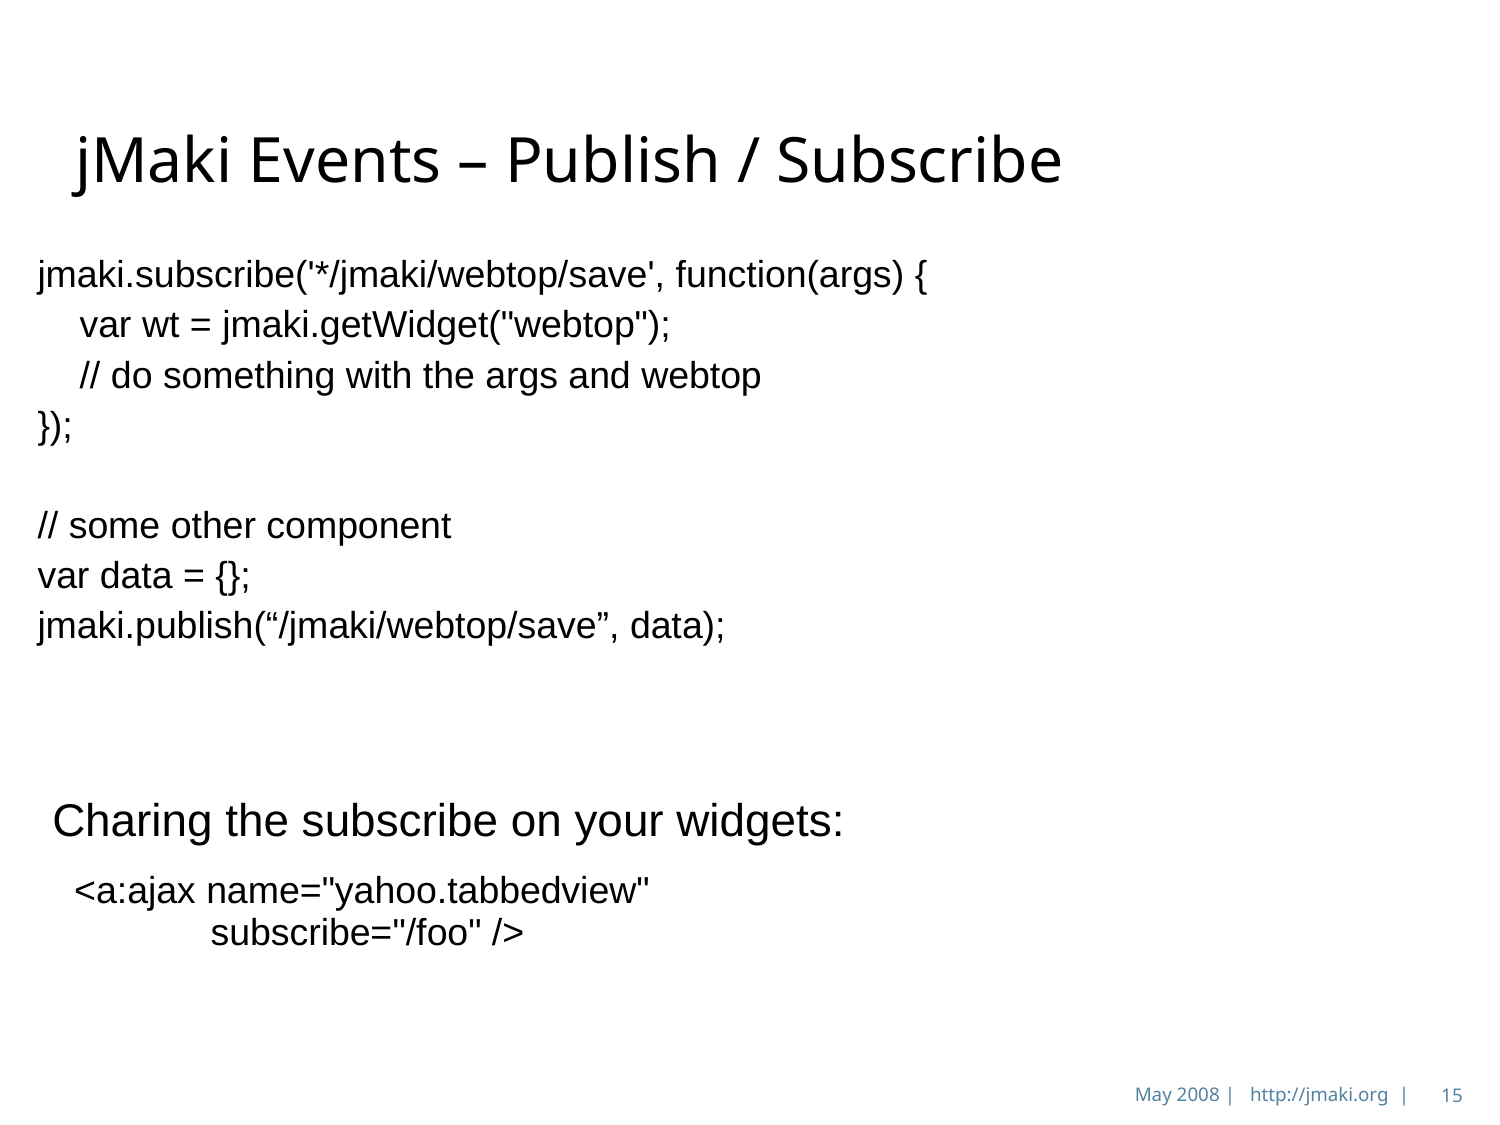

# jMaki Events – Publish / Subscribe
jmaki.subscribe('*/jmaki/webtop/save', function(args) {
 var wt = jmaki.getWidget("webtop");
 // do something with the args and webtop
});
// some other component
var data = {};
jmaki.publish(“/jmaki/webtop/save”, data);
Charing the subscribe on your widgets:
<a:ajax name="yahoo.tabbedview"
 subscribe="/foo" />